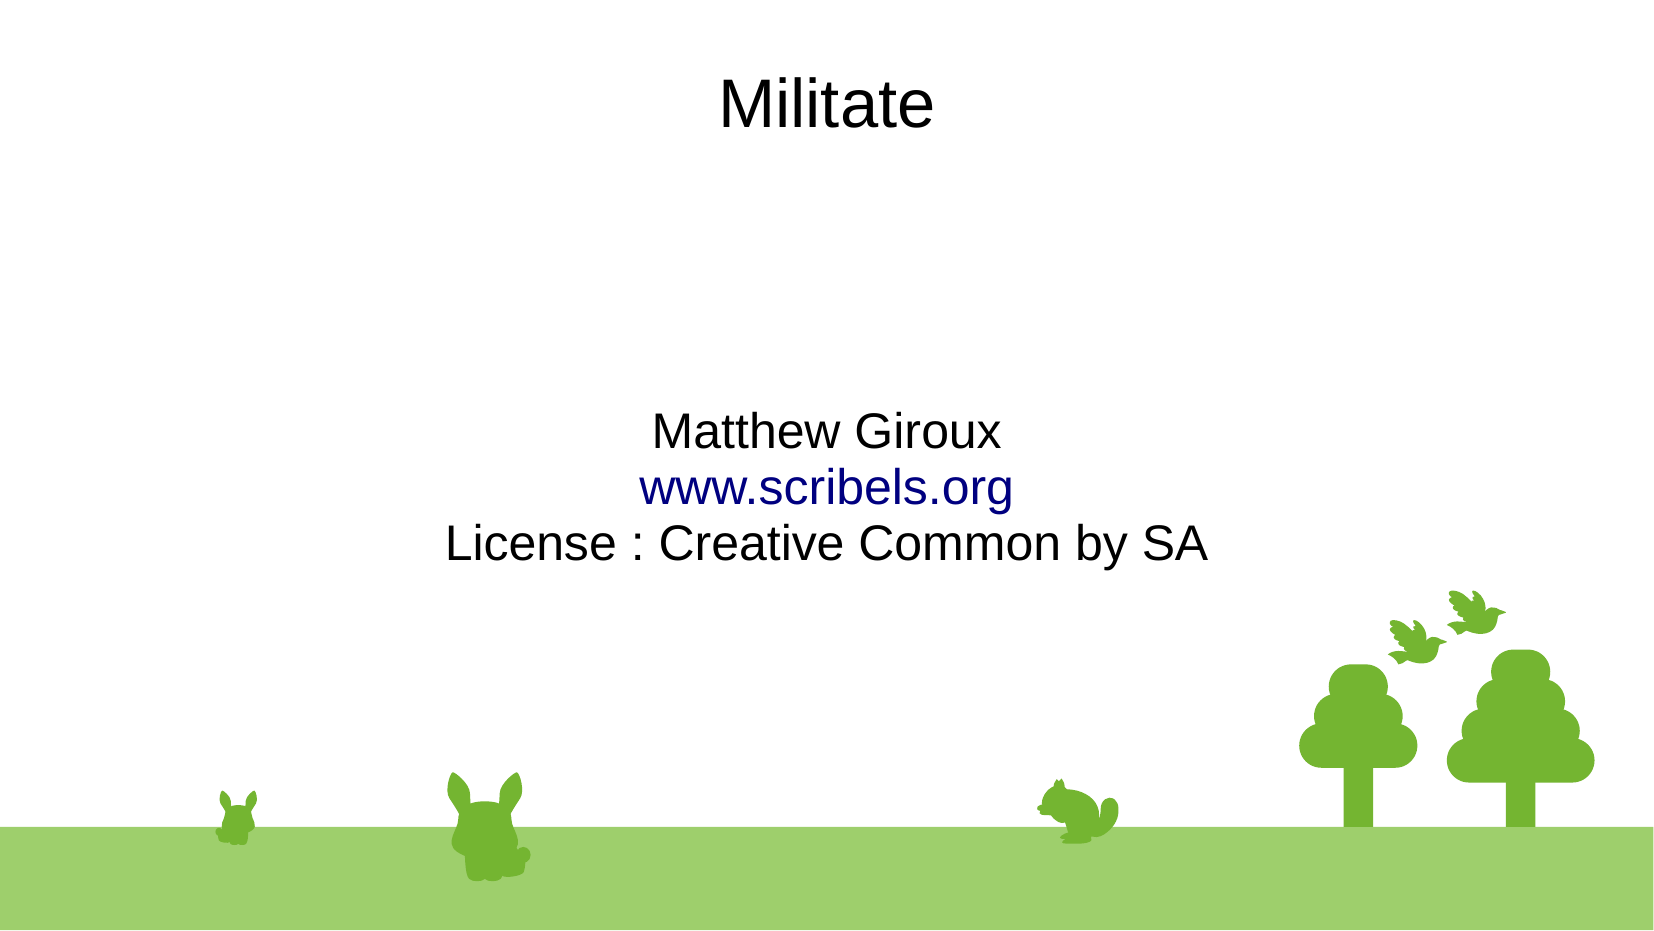

# Militate
Matthew Giroux
www.scribels.org
License : Creative Common by SA